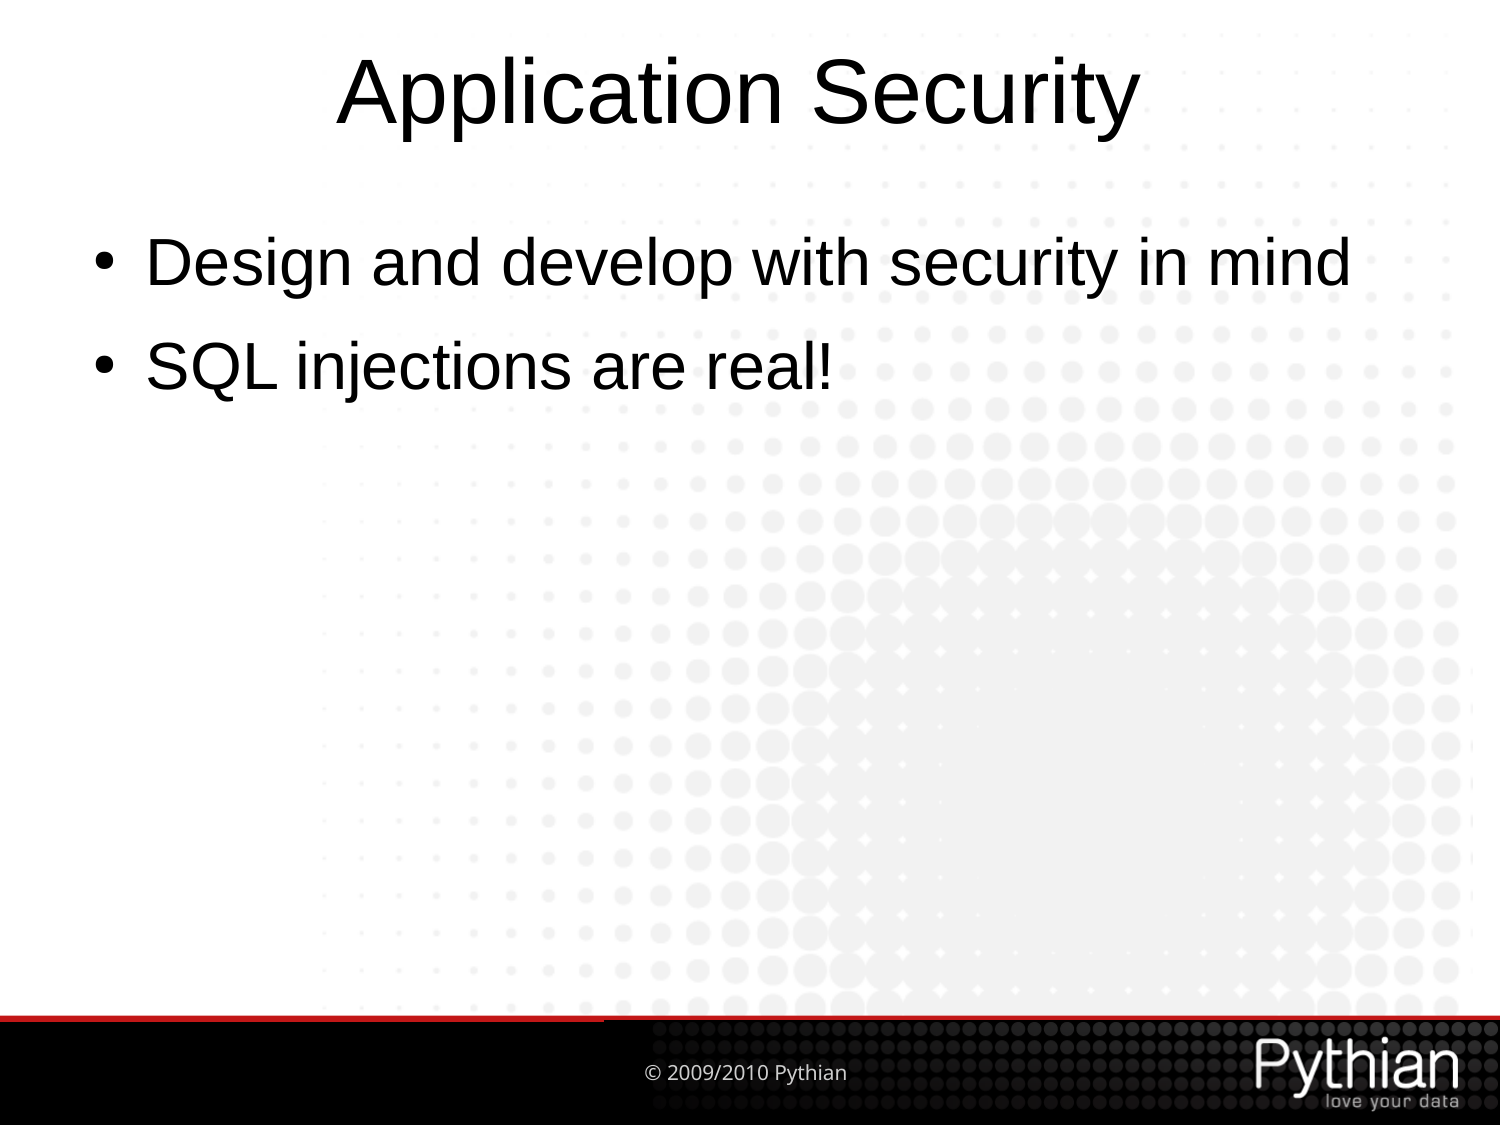

# Application Security
Design and develop with security in mind
SQL injections are real!